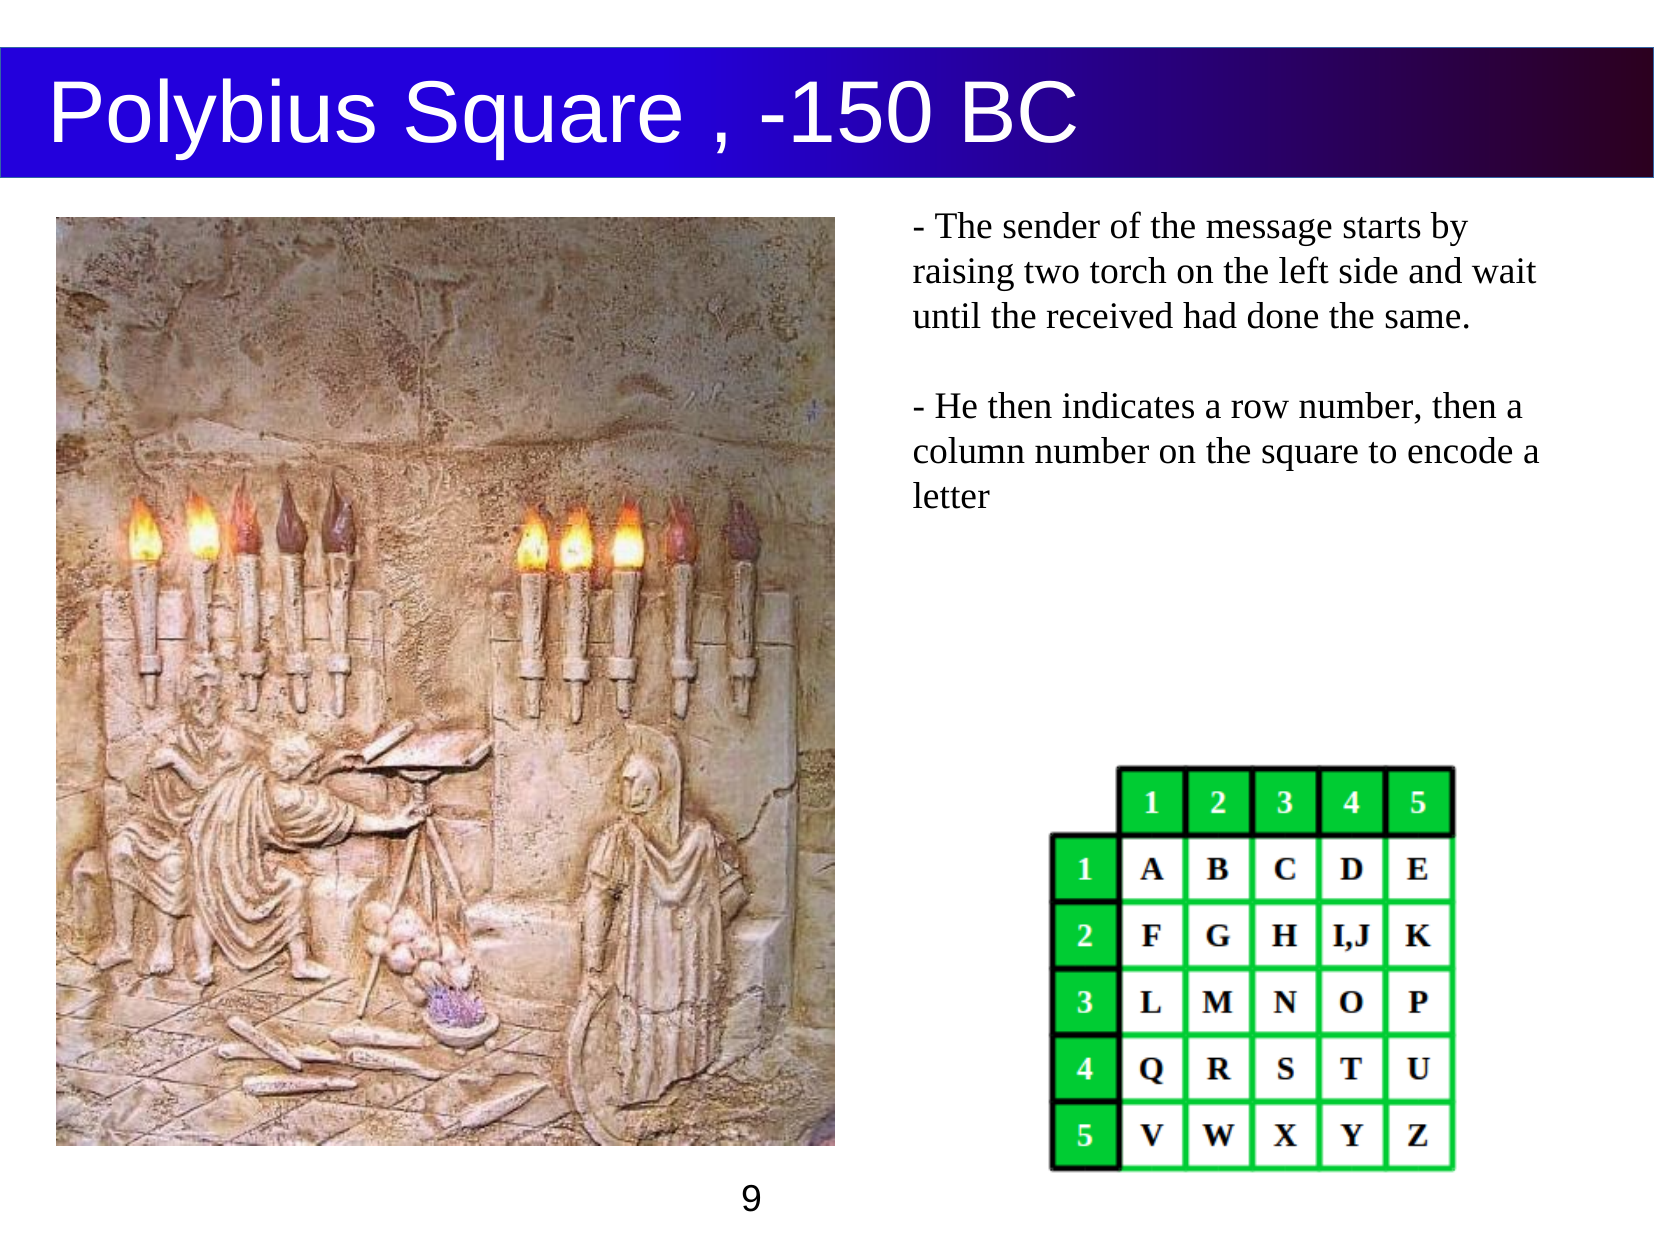

# Polybius Square , -150 BC
- The sender of the message starts by raising two torch on the left side and wait until the received had done the same.
- He then indicates a row number, then a column number on the square to encode a letter